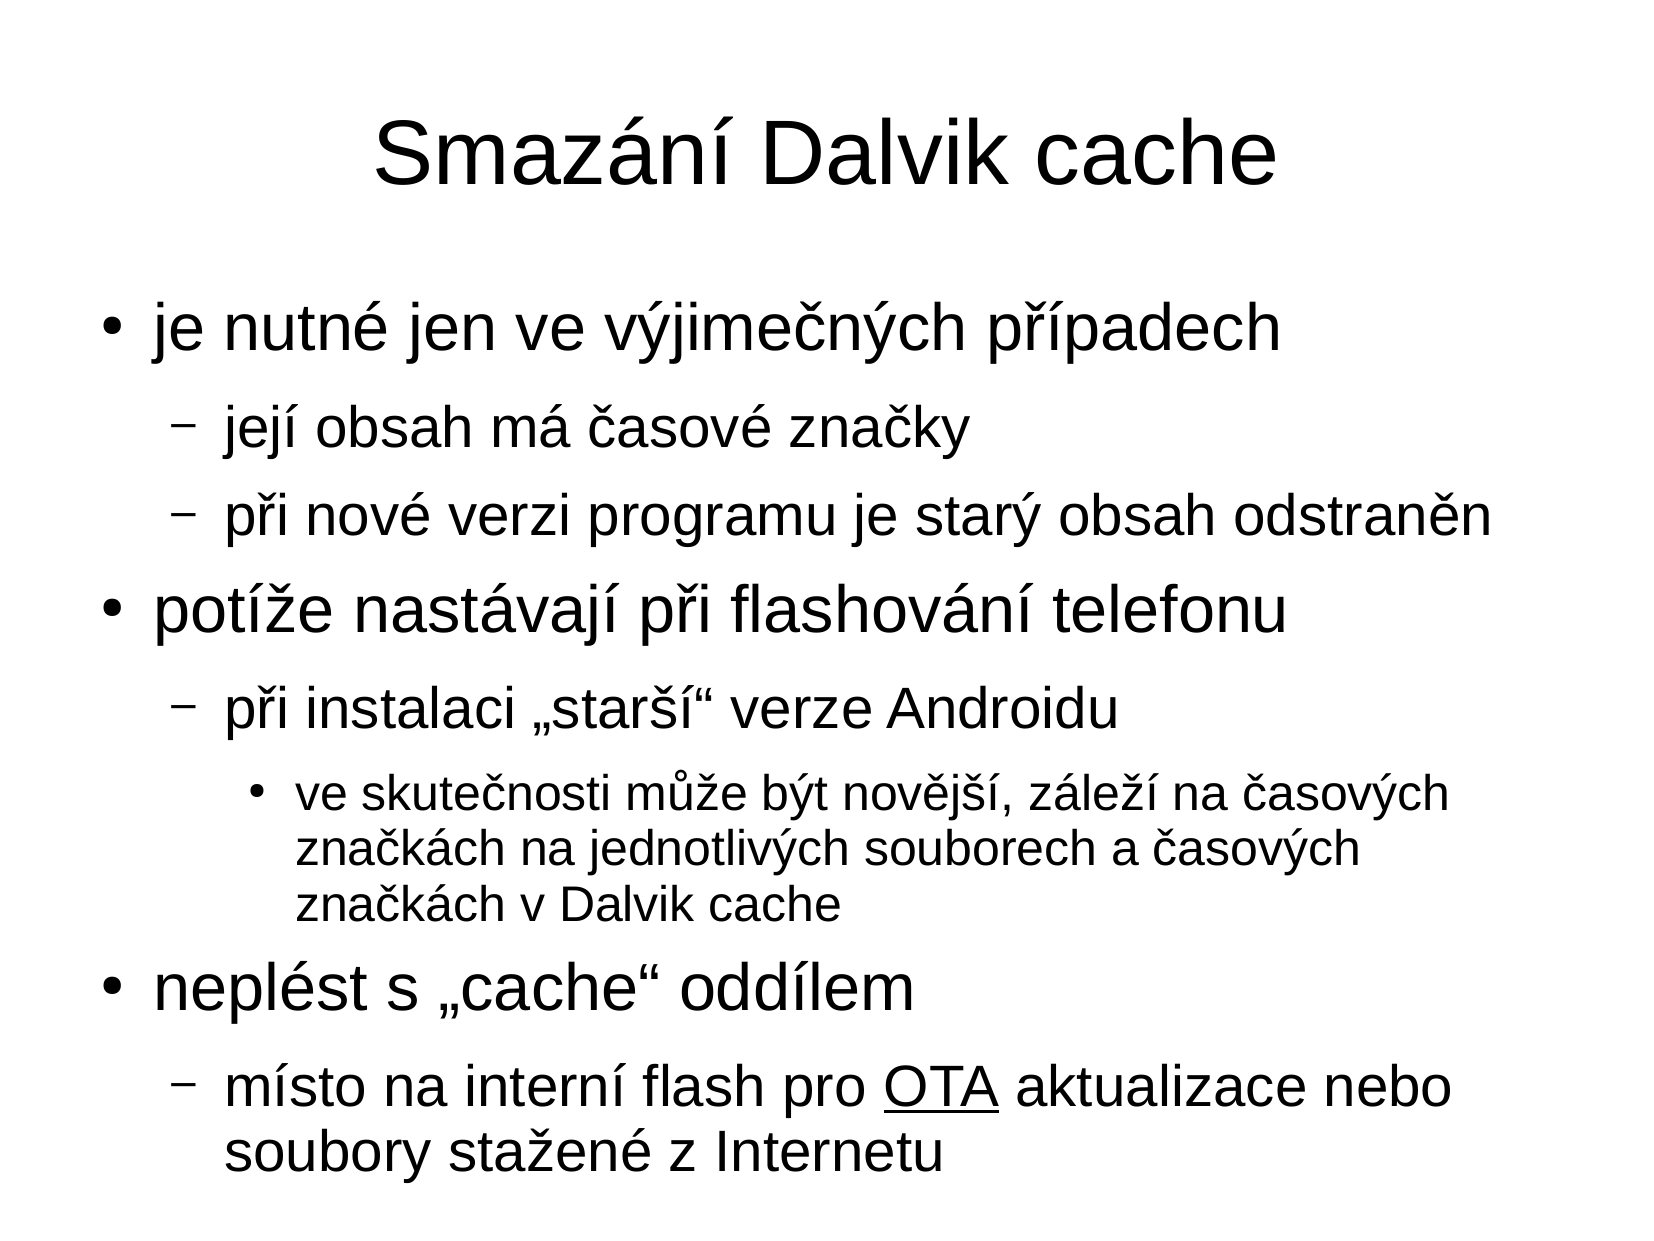

# Smazání Dalvik cache
je nutné jen ve výjimečných případech
její obsah má časové značky
při nové verzi programu je starý obsah odstraněn
potíže nastávají při flashování telefonu
při instalaci „starší“ verze Androidu
ve skutečnosti může být novější, záleží na časových značkách na jednotlivých souborech a časových značkách v Dalvik cache
neplést s „cache“ oddílem
místo na interní flash pro OTA aktualizace nebo soubory stažené z Internetu